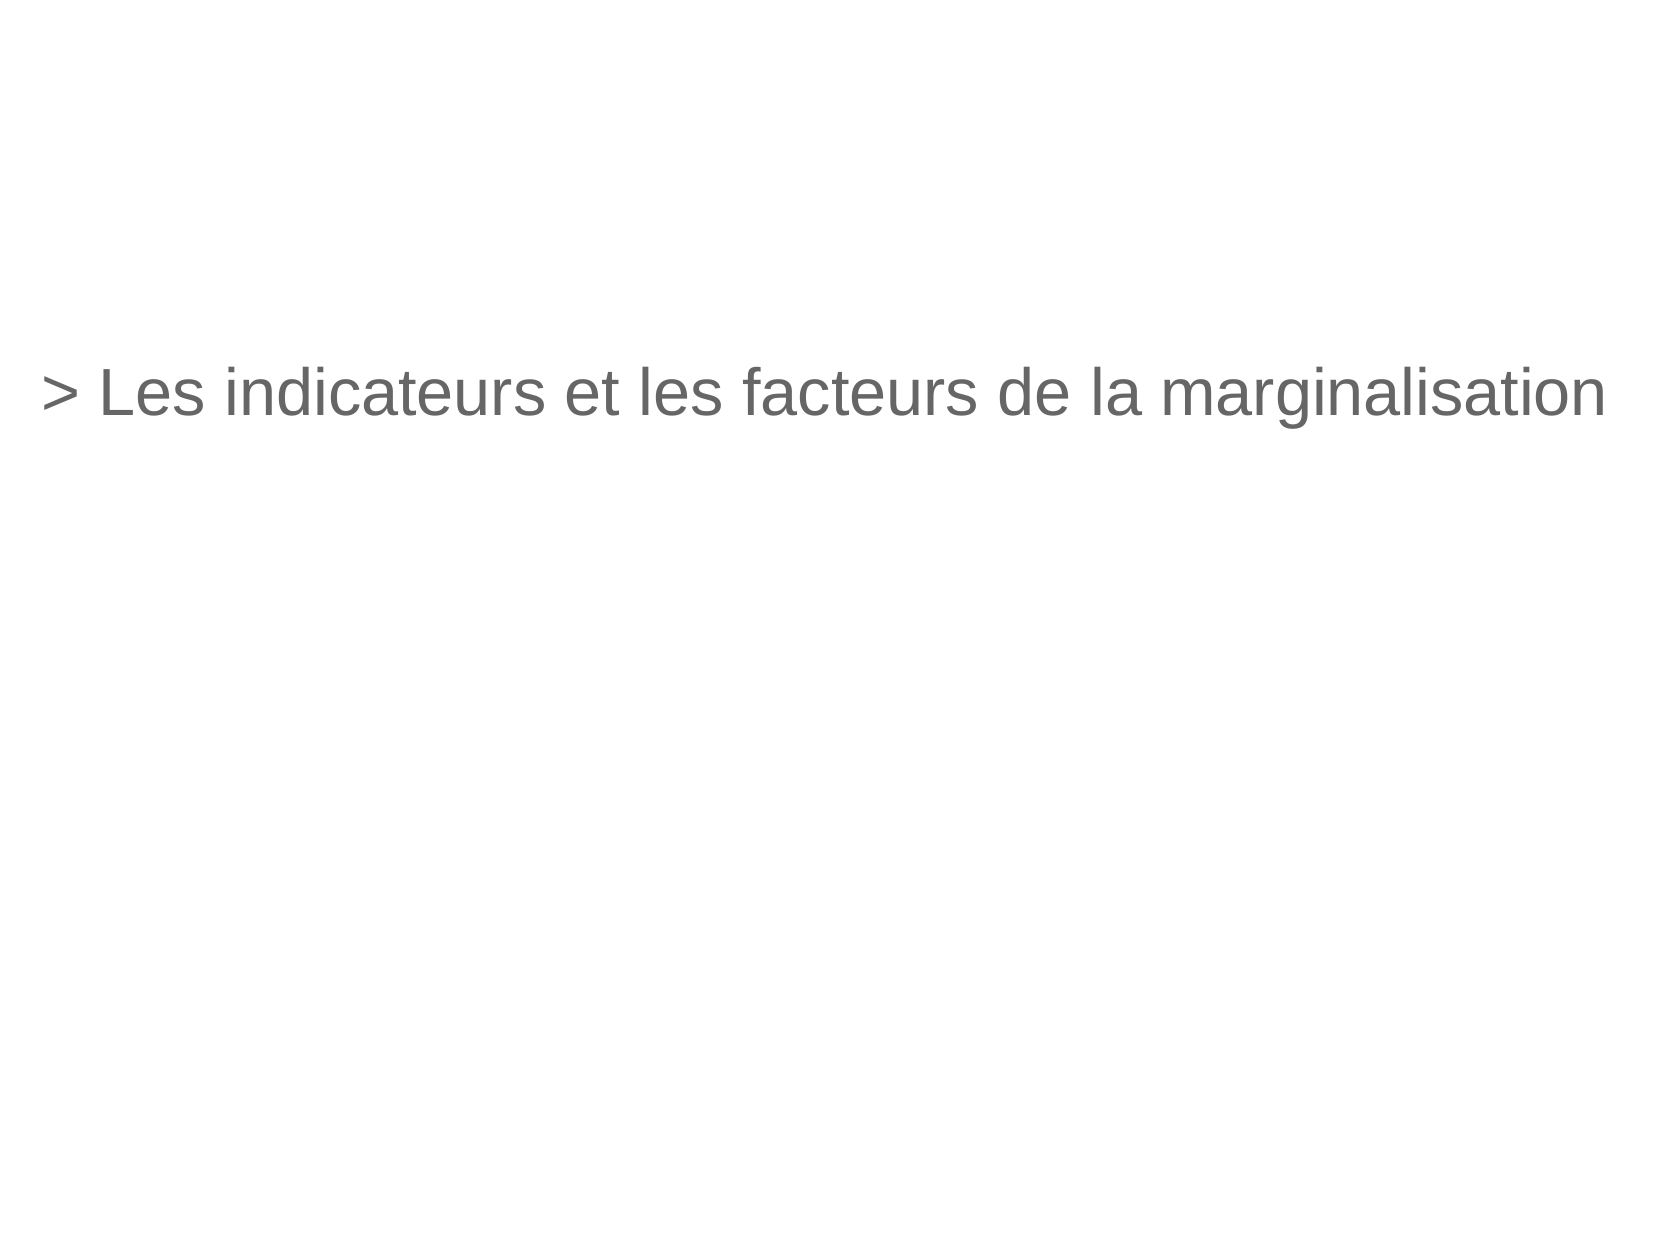

> Les indicateurs et les facteurs de la marginalisation